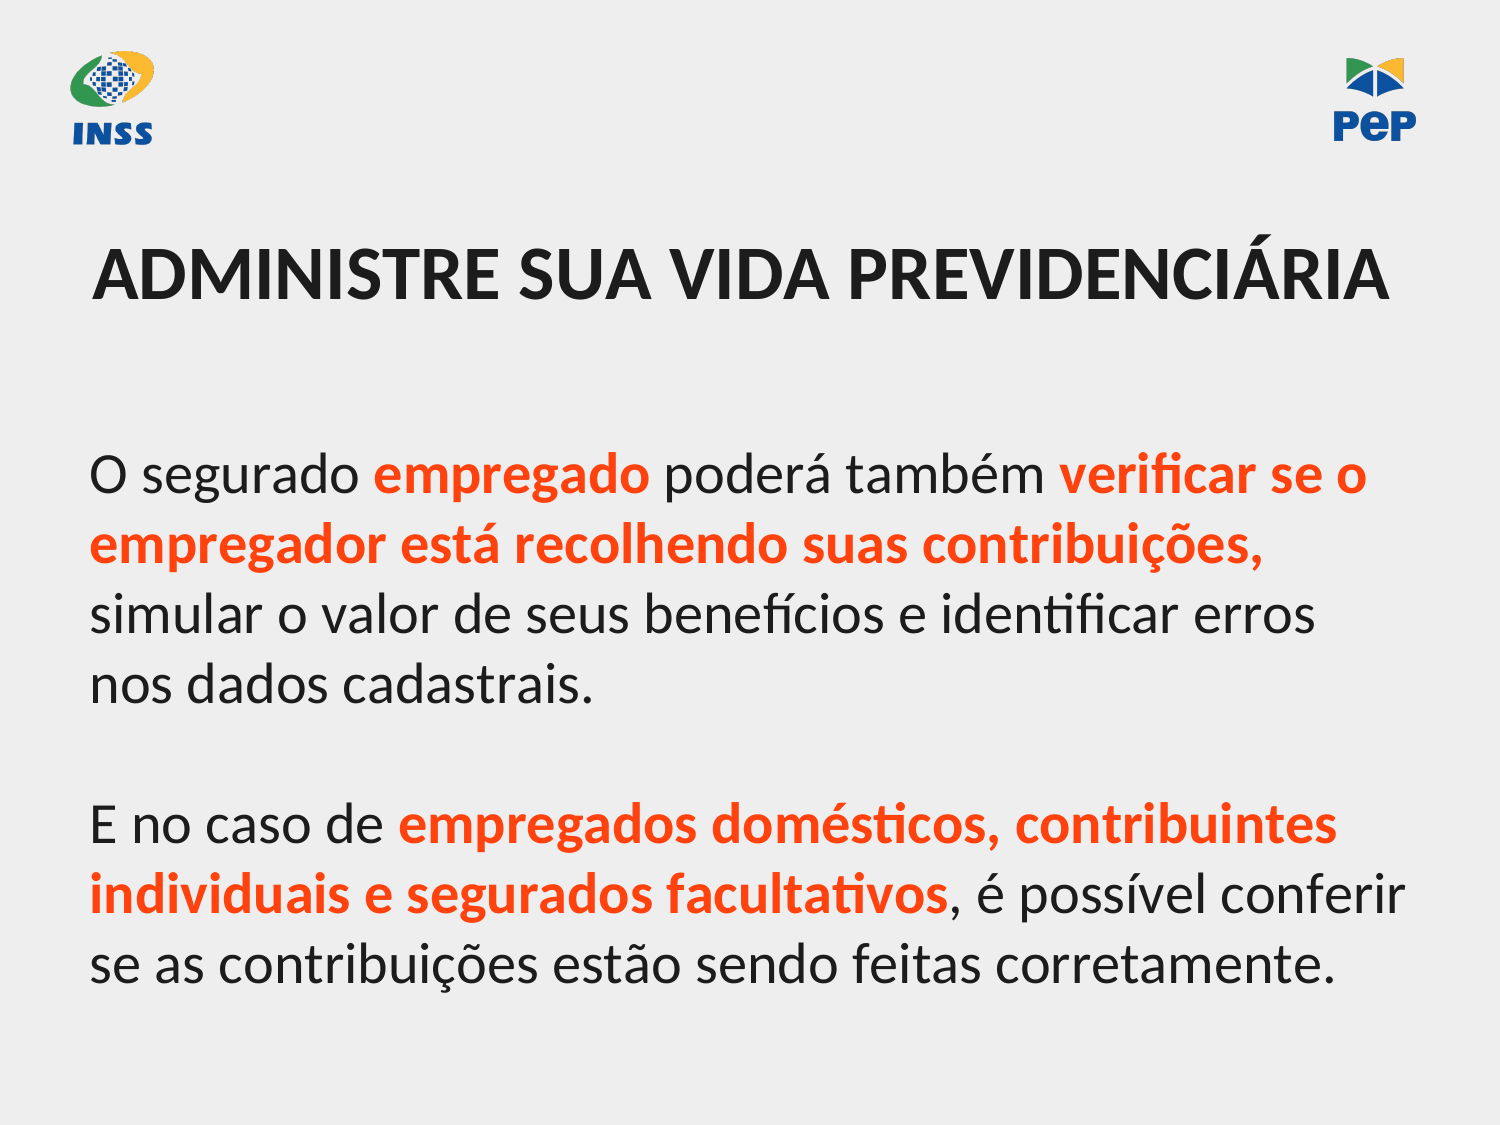

ADMINISTRE SUA VIDA PREVIDENCIÁRIA
# O segurado empregado poderá também verificar se o empregador está recolhendo suas contribuições, simular o valor de seus benefícios e identificar erros nos dados cadastrais. E no caso de empregados domésticos, contribuintes individuais e segurados facultativos, é possível conferir se as contribuições estão sendo feitas corretamente.